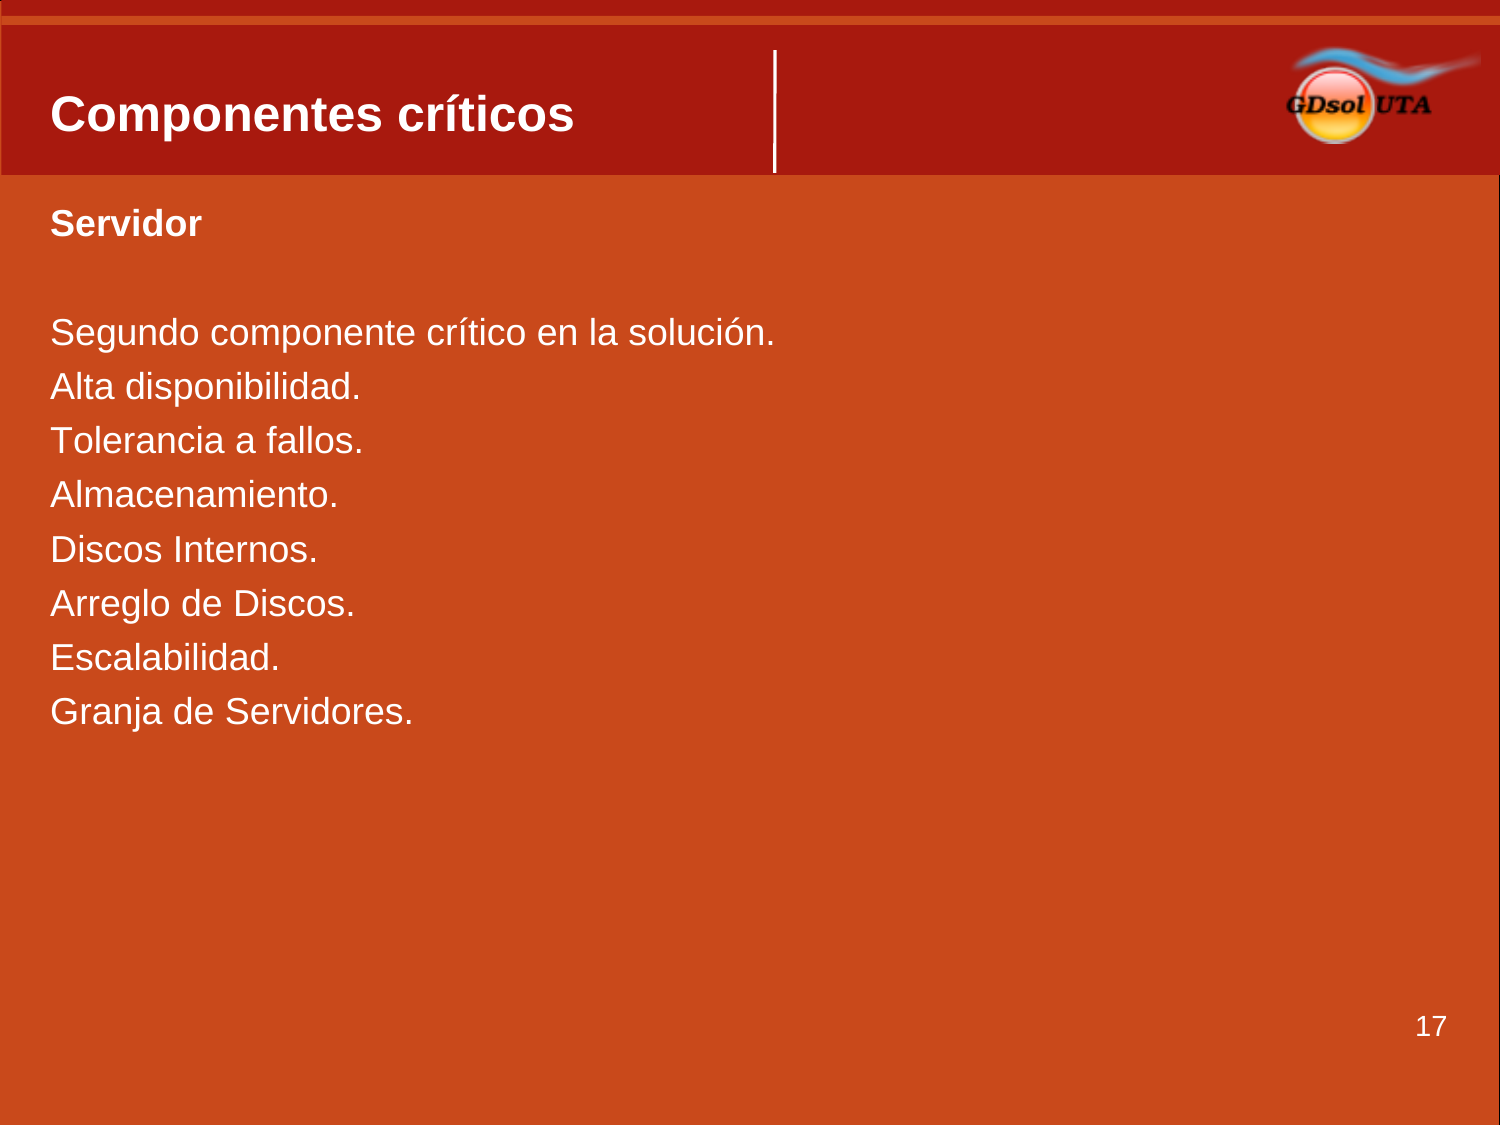

# Componentes críticos
Servidor
Segundo componente crítico en la solución.
Alta disponibilidad.
Tolerancia a fallos.
Almacenamiento.
Discos Internos.
Arreglo de Discos.
Escalabilidad.
Granja de Servidores.